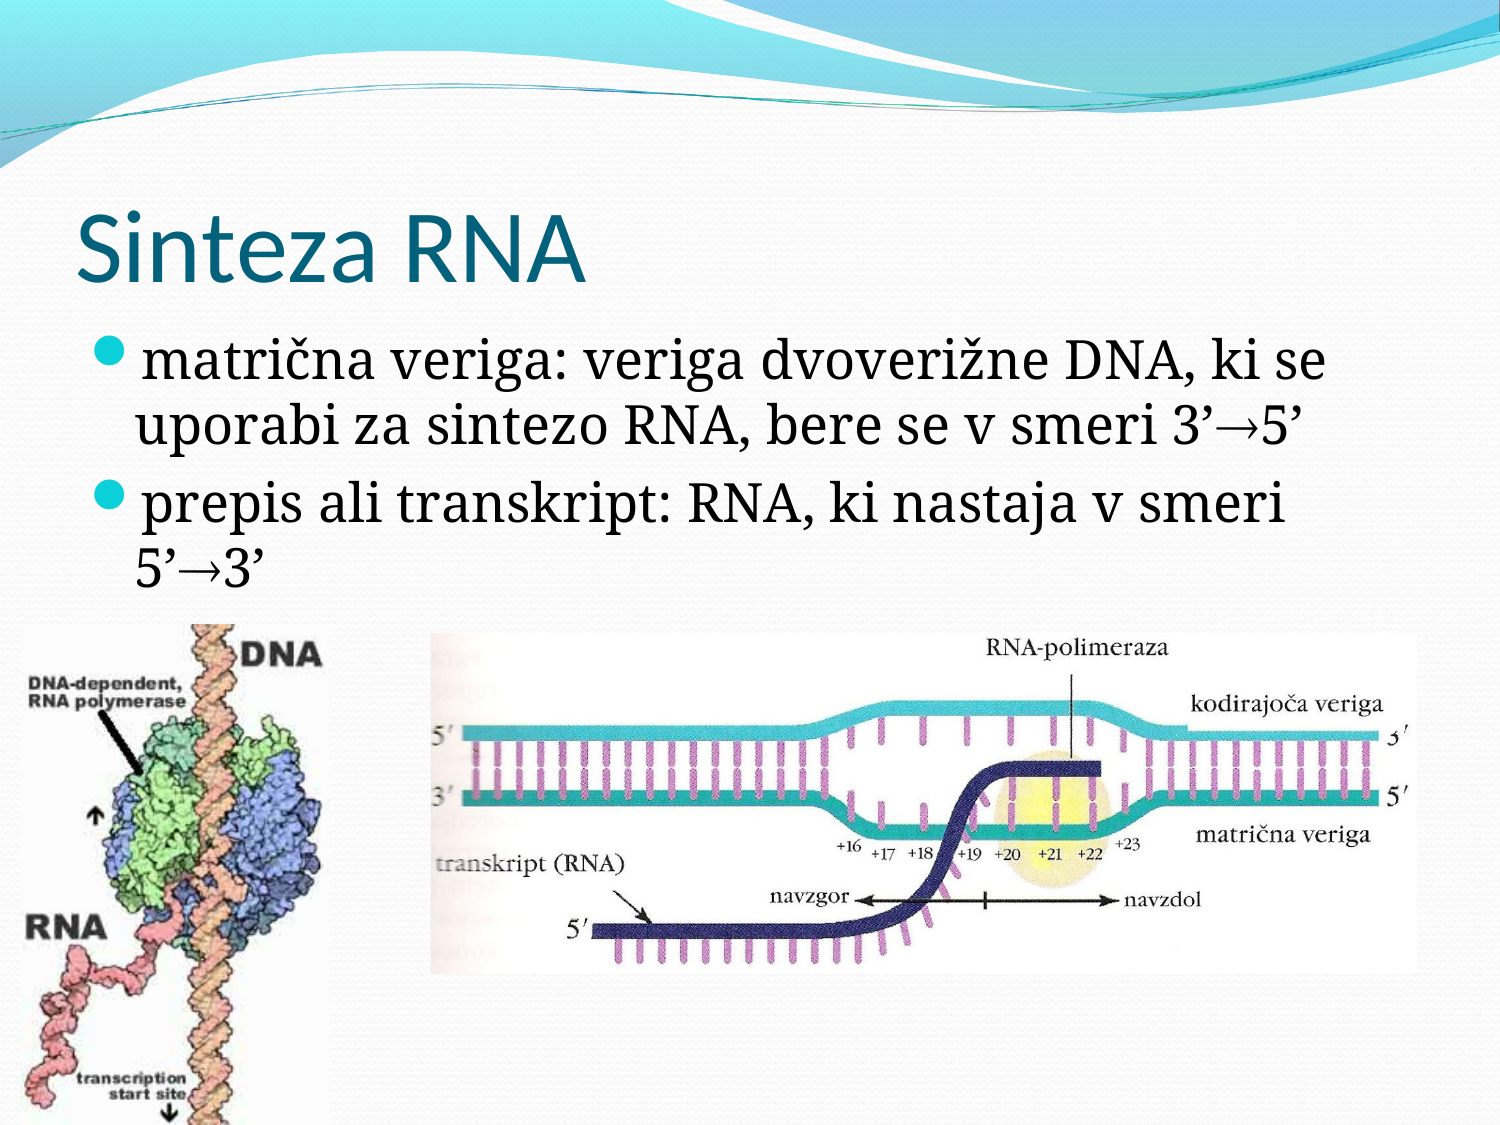

# Sinteza RNA
matrična veriga: veriga dvoverižne DNA, ki se uporabi za sintezo RNA, bere se v smeri 3’5’
prepis ali transkript: RNA, ki nastaja v smeri 5’3’